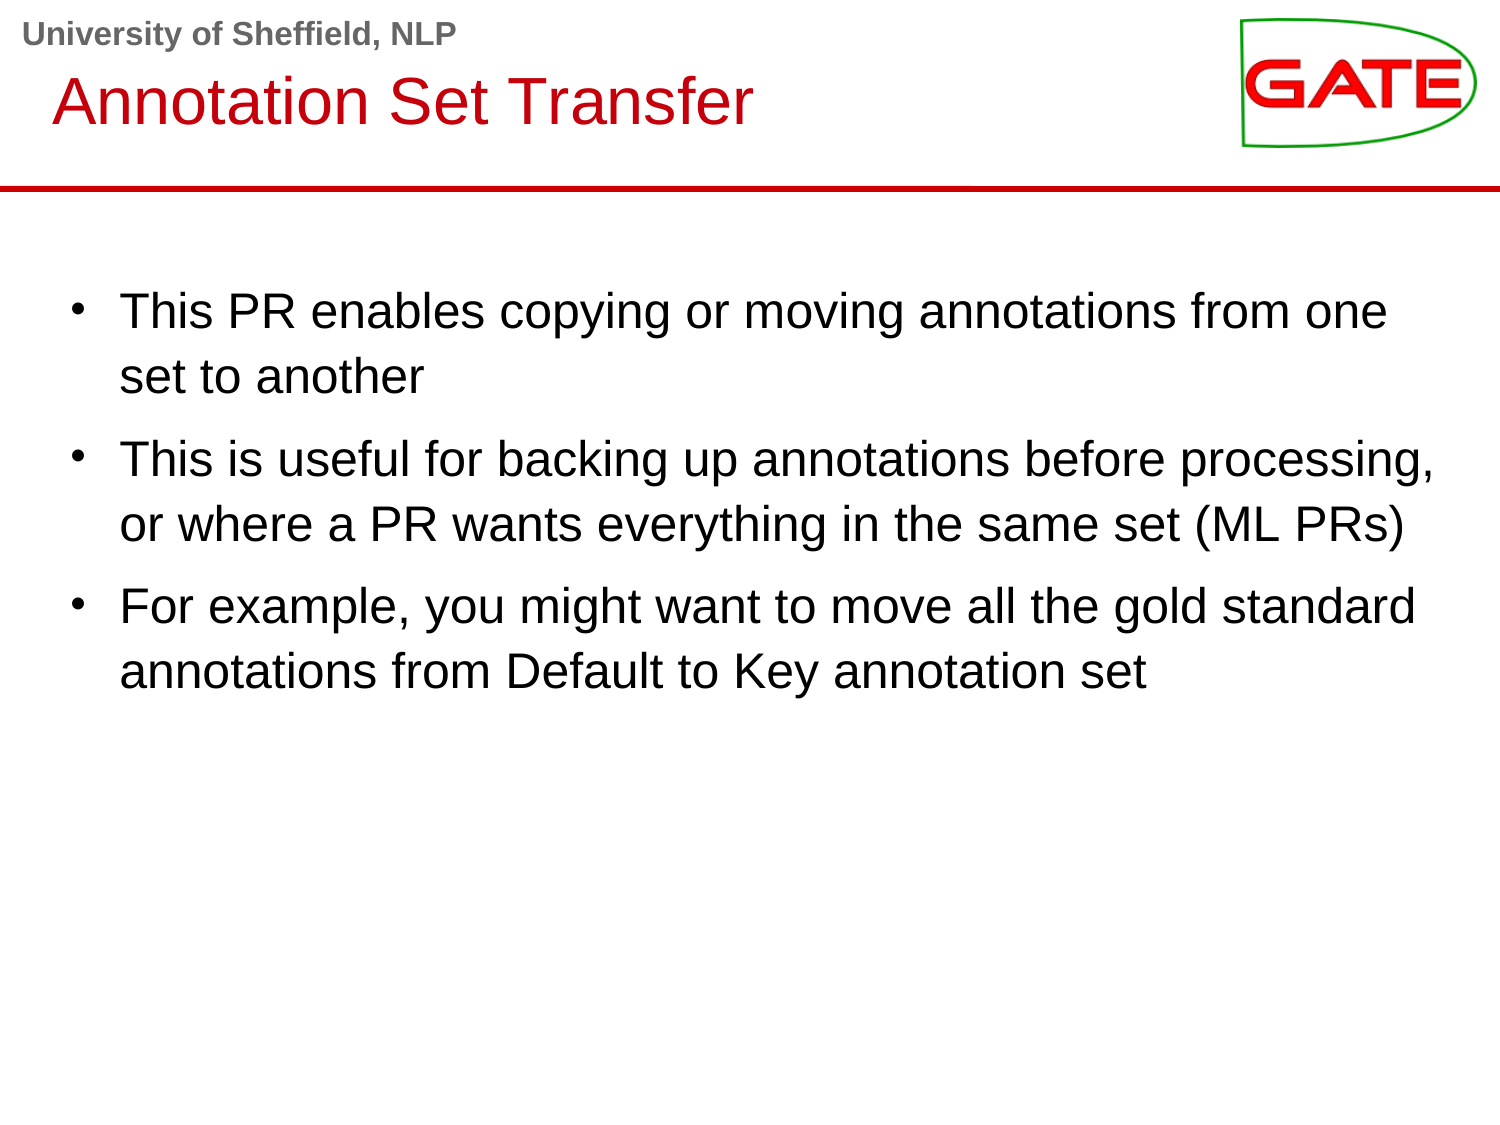

# Annotation Set Transfer
This PR enables copying or moving annotations from one set to another
This is useful for backing up annotations before processing, or where a PR wants everything in the same set (ML PRs)
For example, you might want to move all the gold standard annotations from Default to Key annotation set